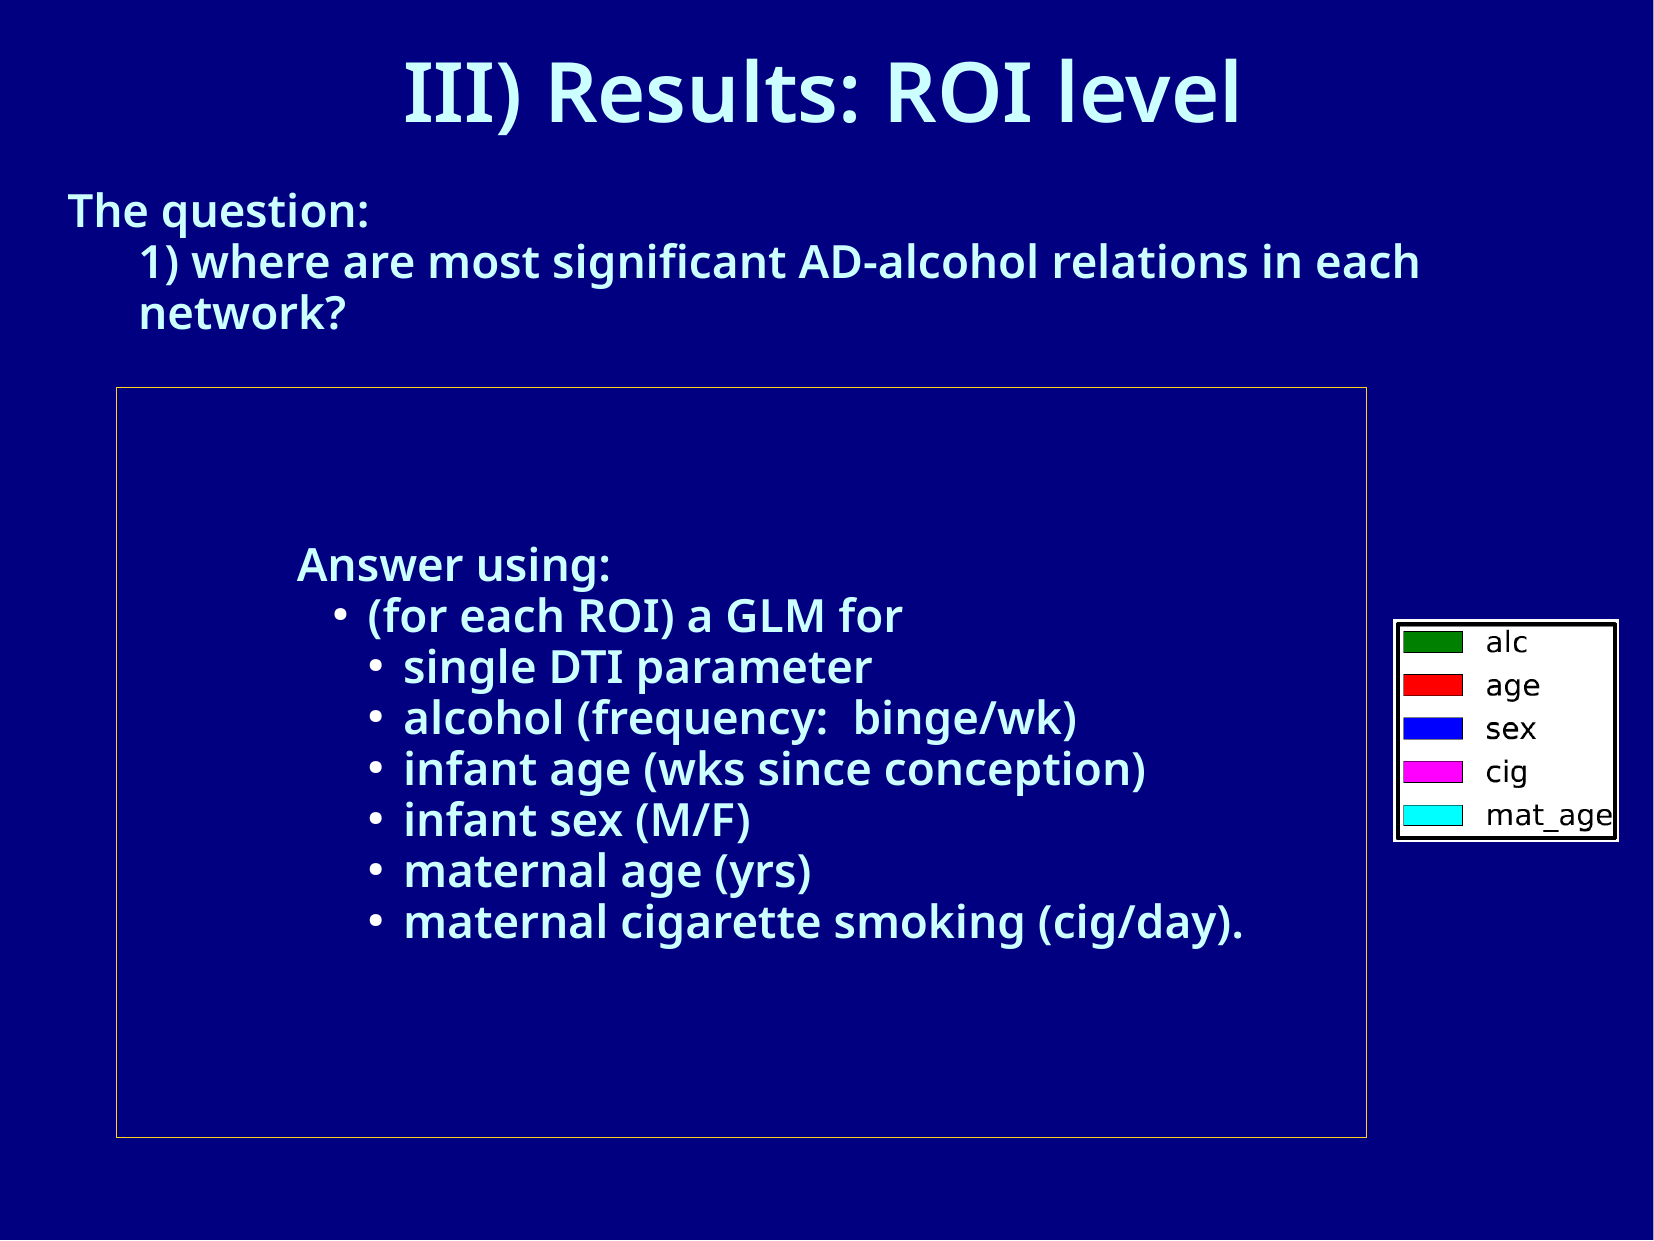

# III) Results: ROI level
The question:
1) where are most significant AD-alcohol relations in each network?
Answer using:
(for each ROI) a GLM for
single DTI parameter
alcohol (frequency: binge/wk)
infant age (wks since conception)
infant sex (M/F)
maternal age (yrs)
maternal cigarette smoking (cig/day).